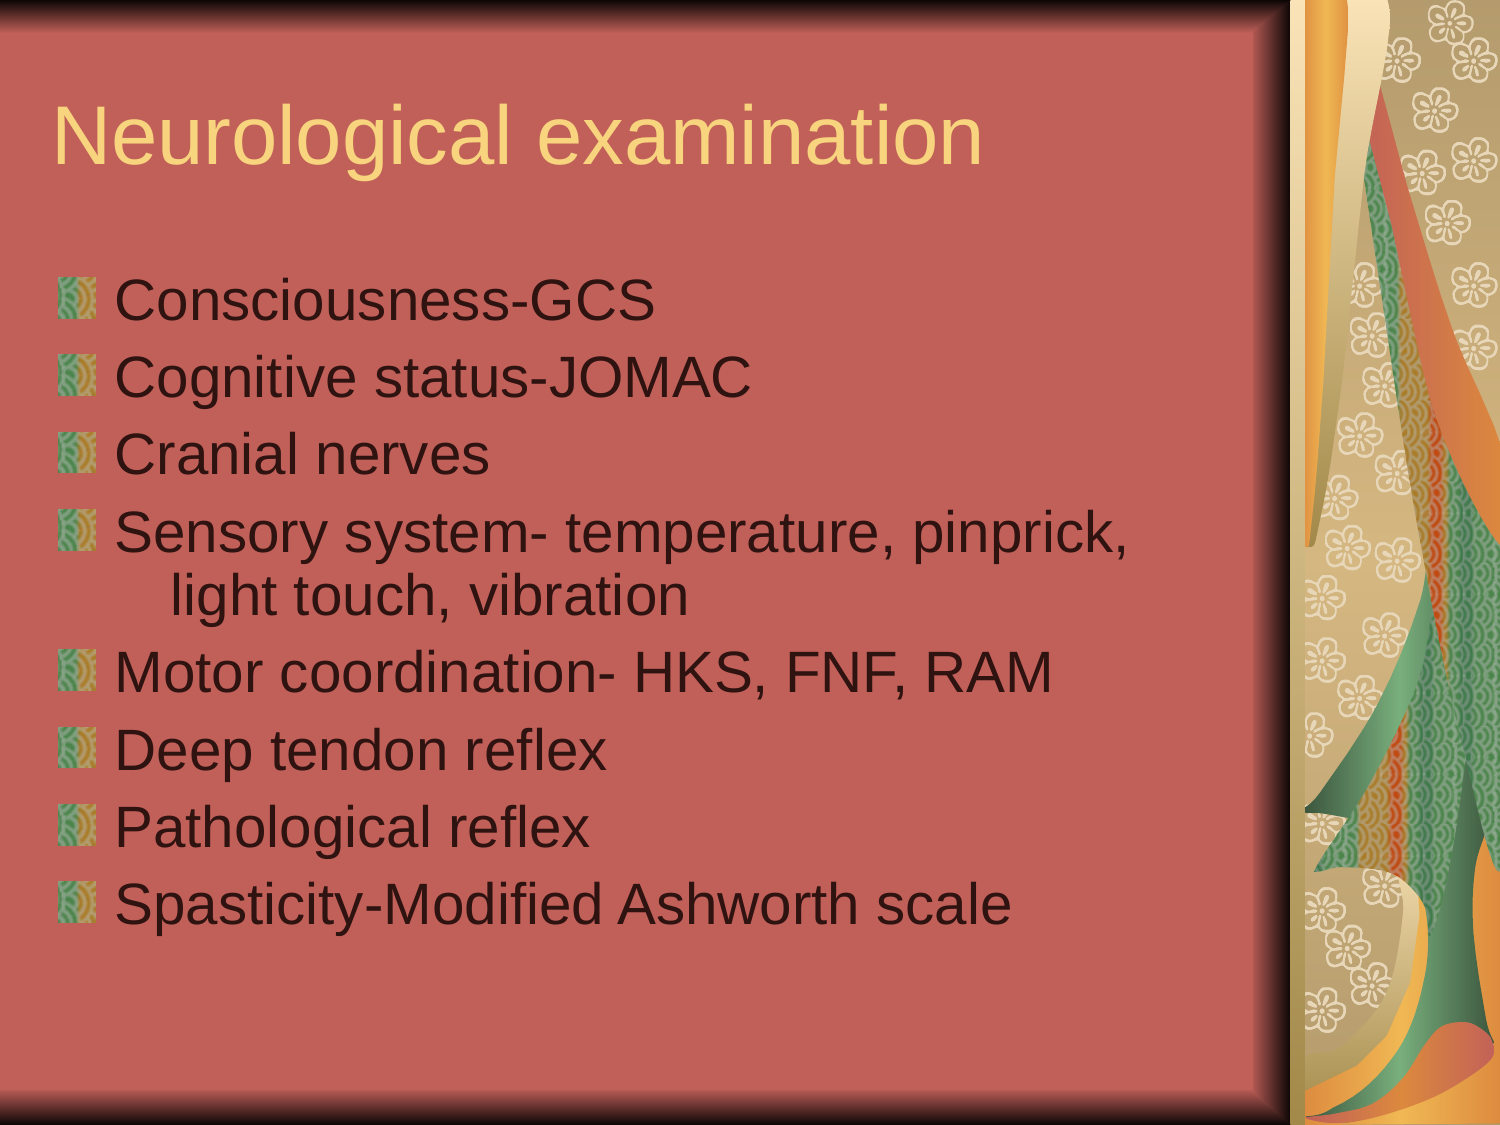

# Neurological examination
Consciousness-GCS
Cognitive status-JOMAC
Cranial nerves
Sensory system- temperature, pinprick, light touch, vibration
Motor coordination- HKS, FNF, RAM
Deep tendon reflex
Pathological reflex
Spasticity-Modified Ashworth scale